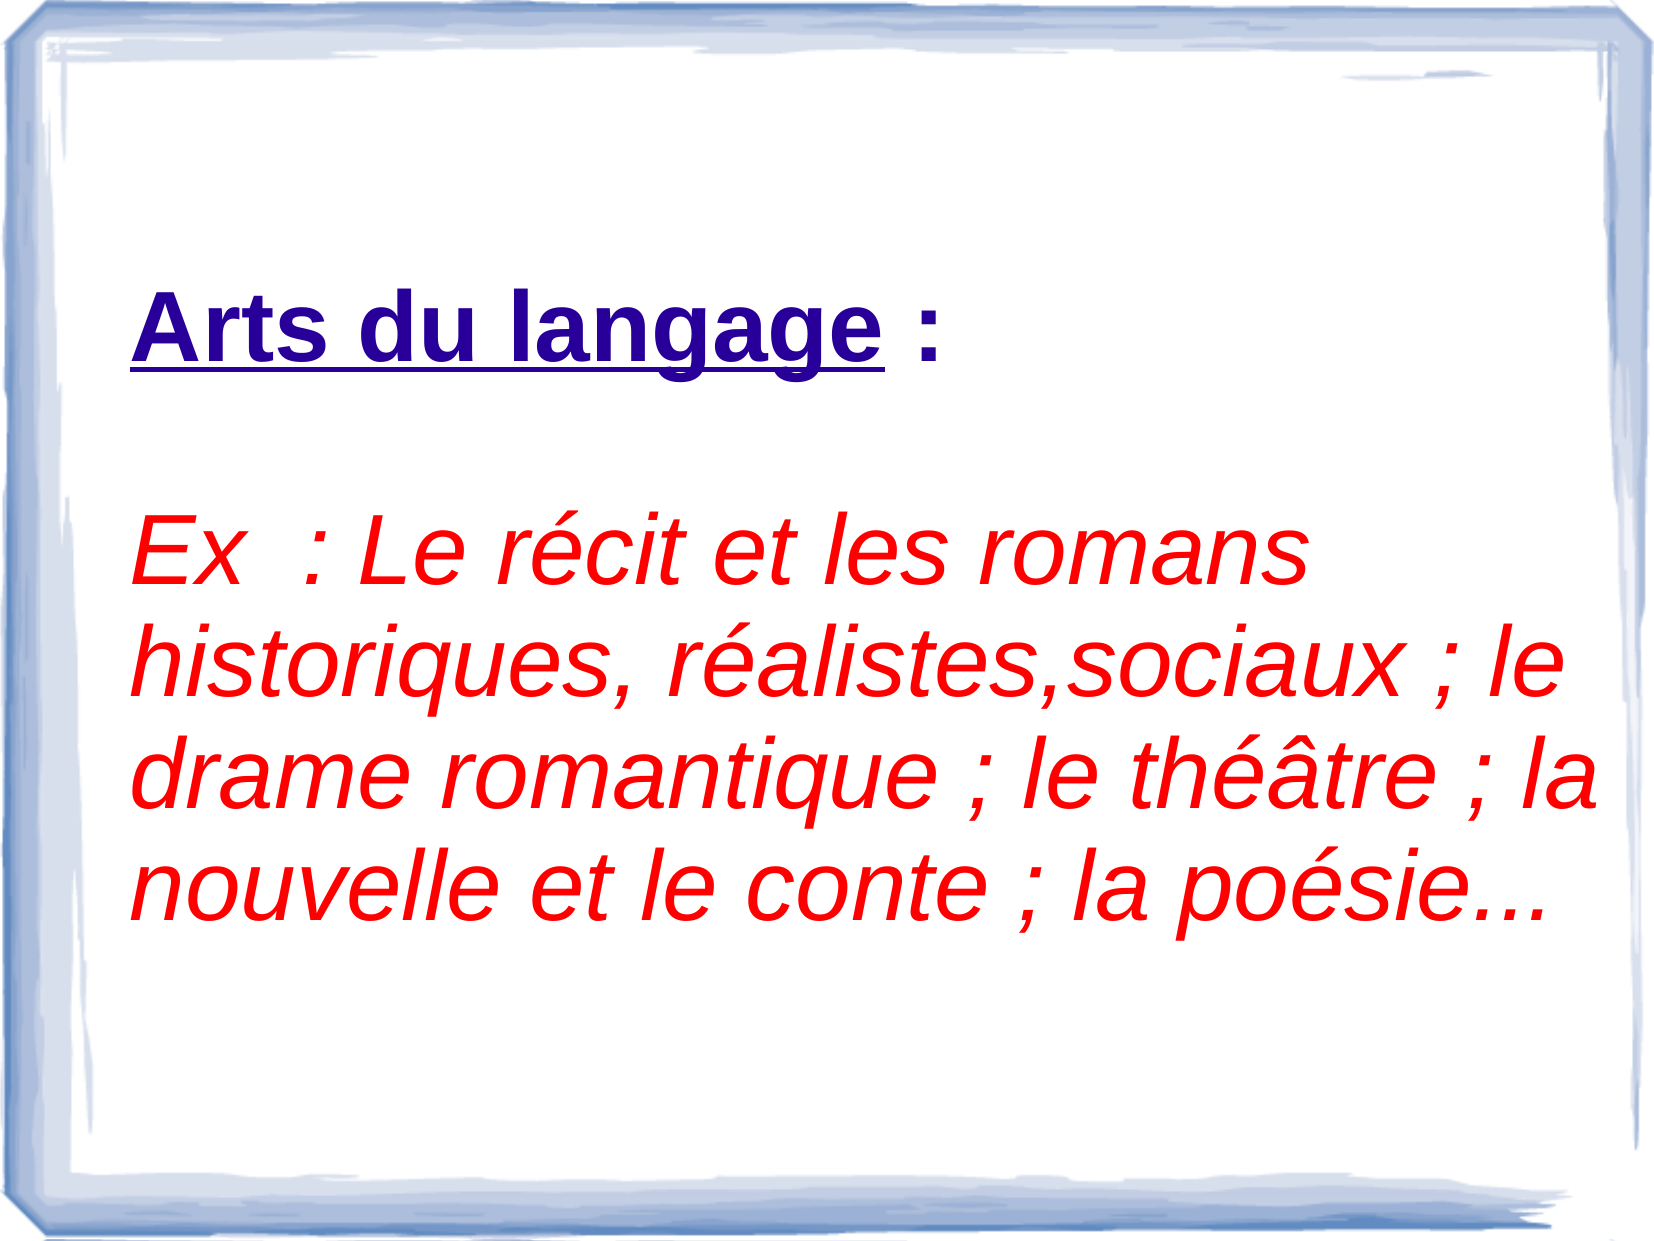

# Arts du langage :
Ex  : Le récit et les romans historiques, réalistes,sociaux ; le drame romantique ; le théâtre ; la nouvelle et le conte ; la poésie...